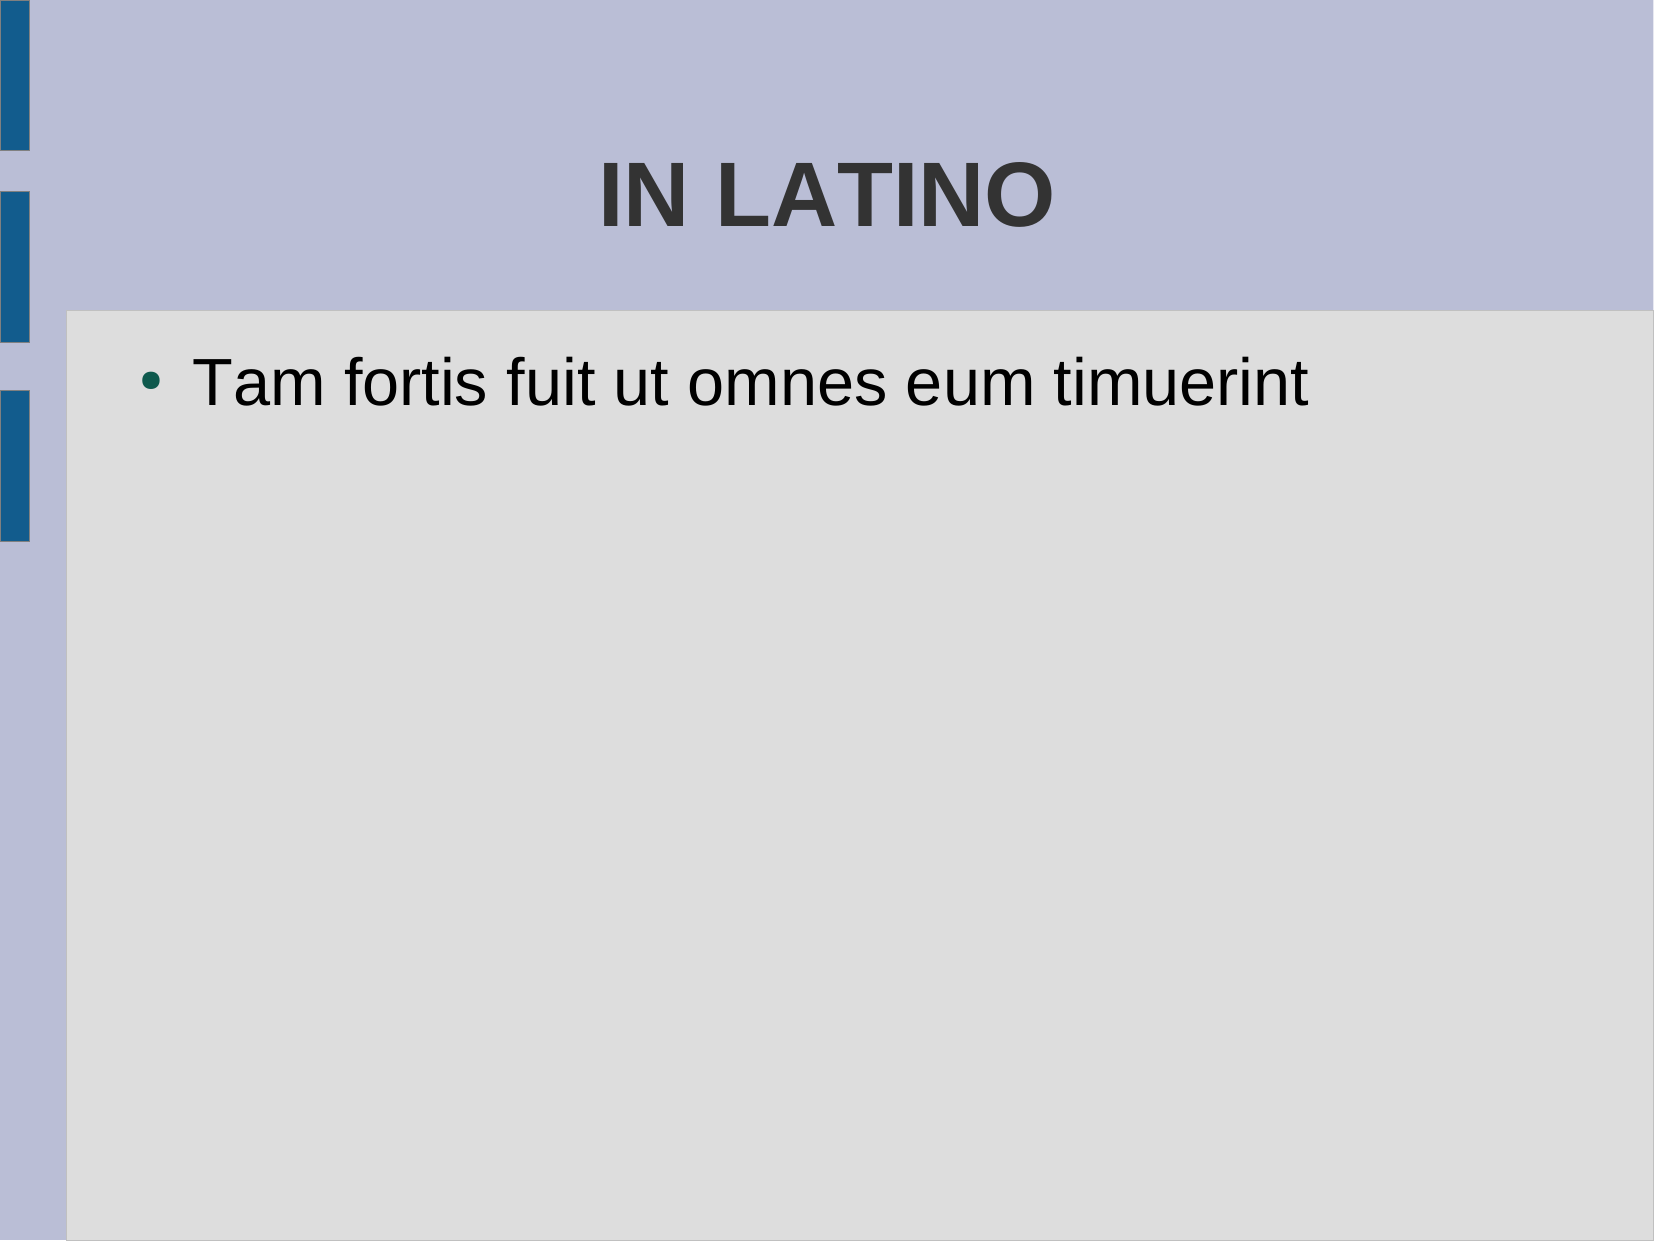

# IN LATINO
Tam fortis fuit ut omnes eum timuerint